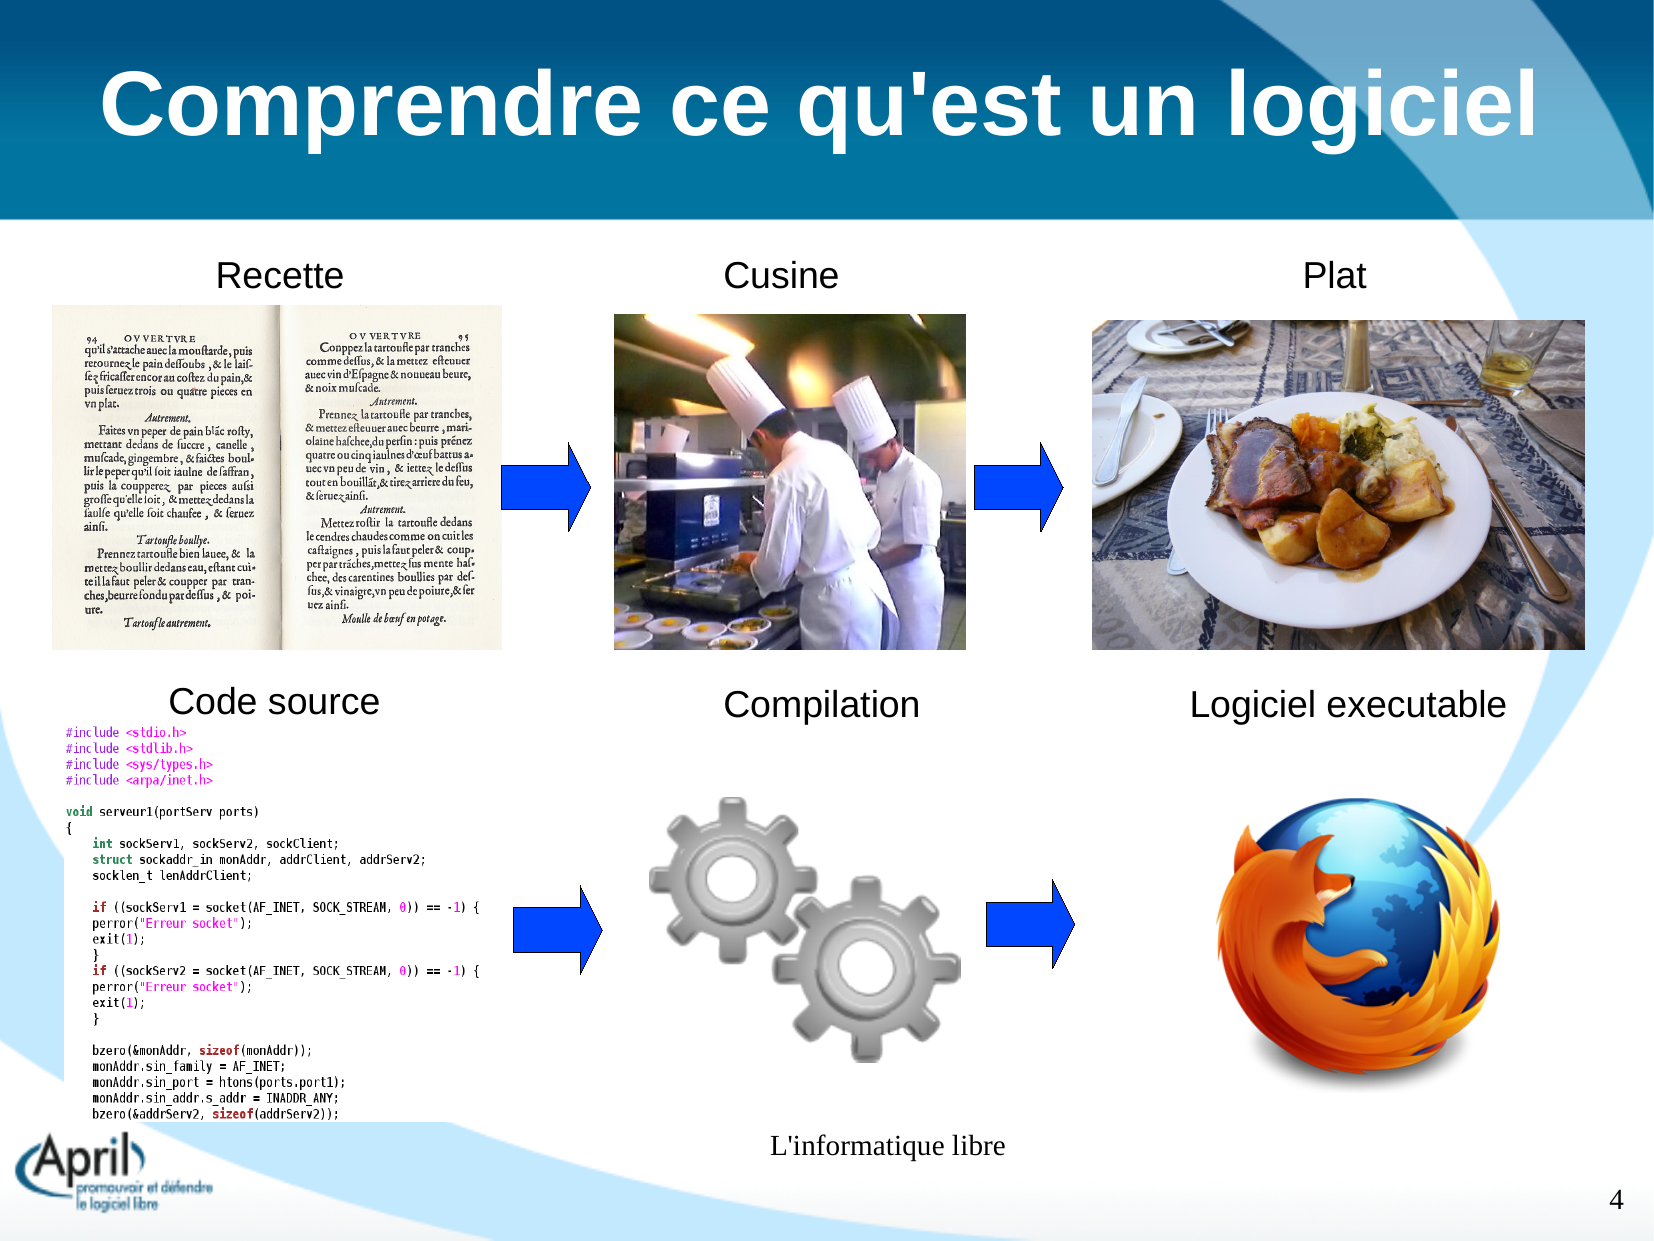

# Comprendre ce qu'est un logiciel
Recette
Cusine
Plat
Code source
Compilation
Logiciel executable
L'informatique libre
4